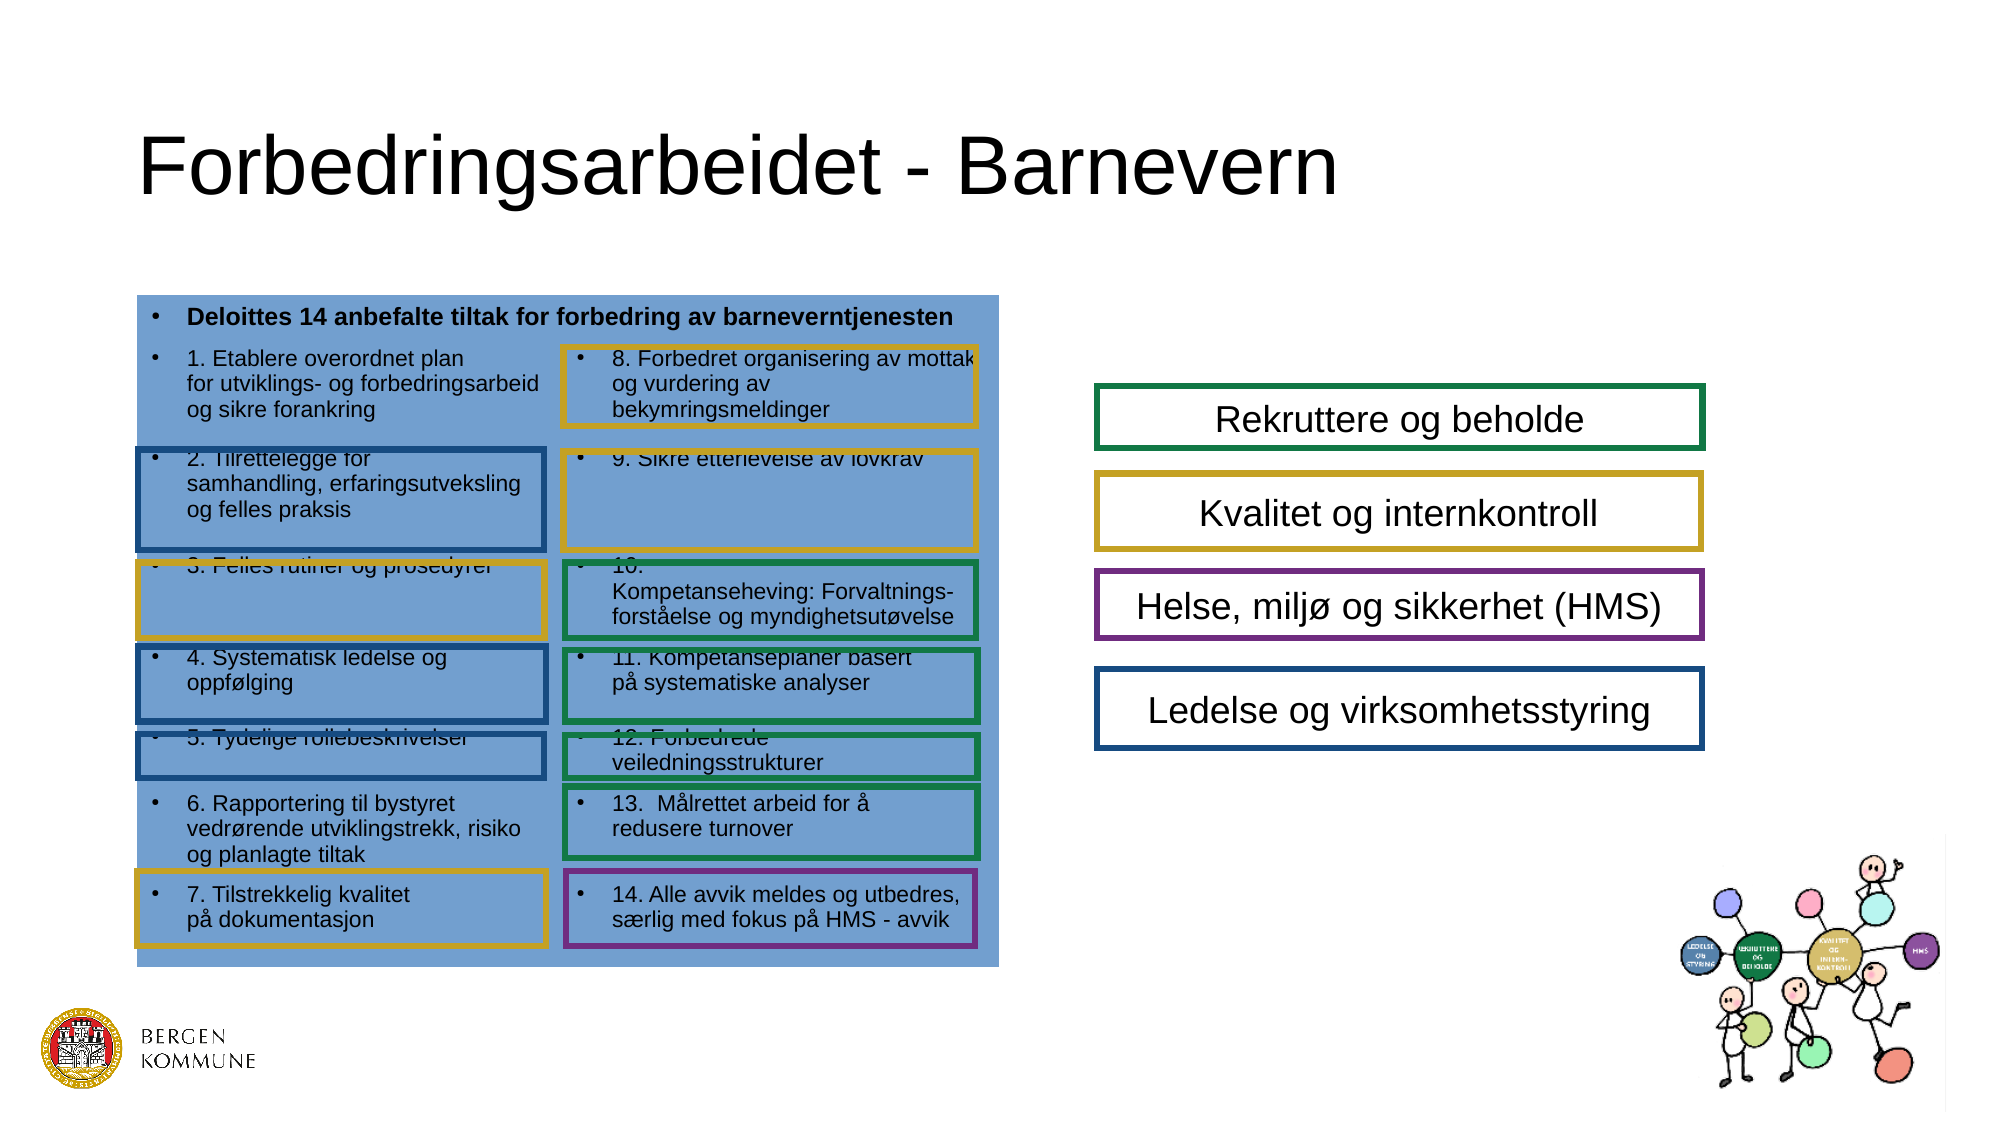

# Forbedringsarbeidet - Barnevern
| Deloittes 14 anbefalte tiltak for forbedring av barneverntjenesten | |
| --- | --- |
| 1. Etablere overordnet plan for utviklings- og forbedringsarbeid​ og sikre forankring | 8. Forbedret organisering av mottak og vurdering av bekymringsmeldinger​ |
| 2. Tilrettelegge for samhandling, erfaringsutveksling og felles praksis​ | 9. Sikre etterlevelse av lovkrav​ |
| 3. Felles rutiner og prosedyrer​ | 10. Kompetanseheving: Forvaltnings-forståelse og myndighetsutøvelse​ |
| 4. Systematisk ledelse og oppfølging​ | 11. Kompetanseplaner basert på systematiske analyser​ |
| 5. Tydelige rollebeskrivelser​ | 12. Forbedrede veiledningsstrukturer ​ |
| 6. Rapportering til bystyret vedrørende utviklingstrekk, risiko og planlagte tiltak​ | 13.  Målrettet arbeid for å redusere turnover​ |
| 7. Tilstrekkelig kvalitet på dokumentasjon​ | 14. Alle avvik meldes og utbedres, særlig med fokus på HMS - avvik​ |
Rekruttere og beholde
Kvalitet og internkontroll
Helse, miljø og sikkerhet (HMS)
Ledelse og virksomhetsstyring